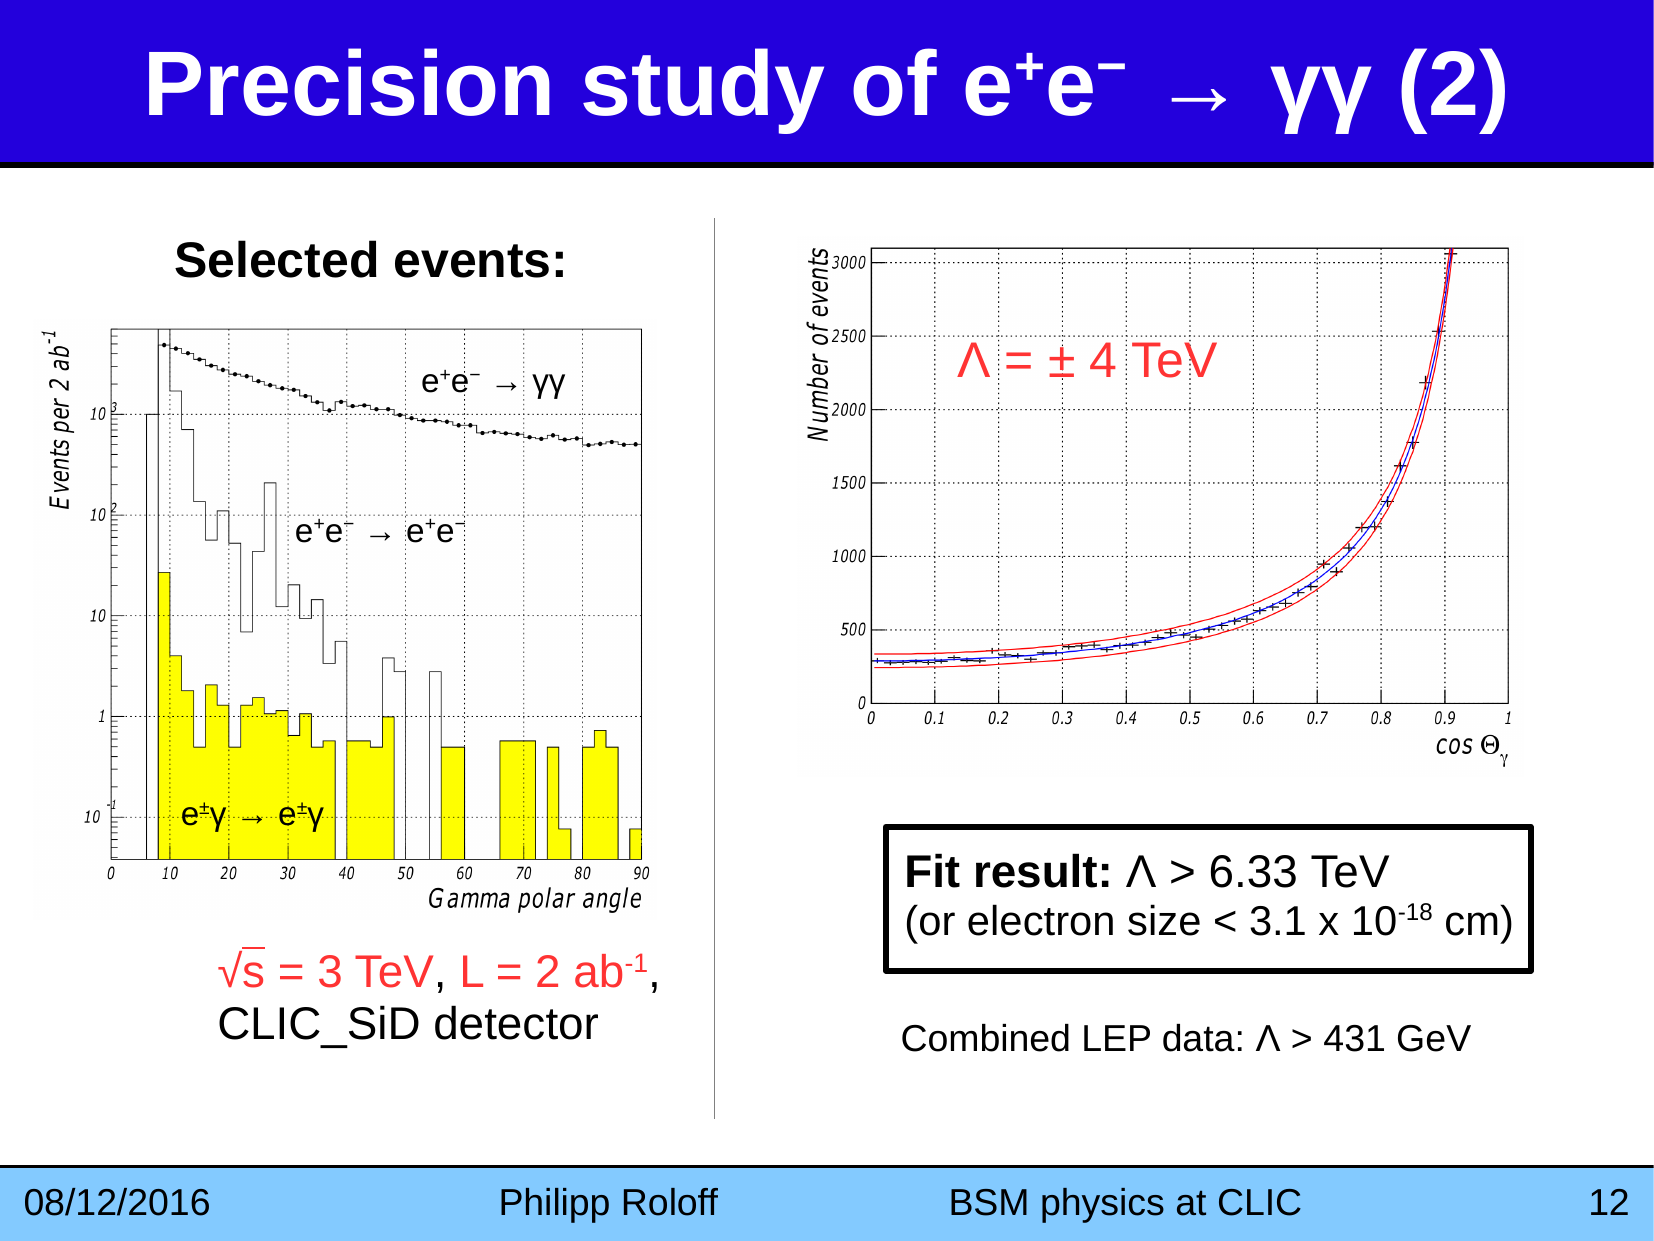

# Precision study of e+e− → γγ (2)
Selected events:
Λ = ± 4 TeV
e+e− → γγ
e+e− → e+e−
e±γ → e±γ
Fit result: Λ > 6.33 TeV
(or electron size < 3.1 x 10-18 cm)
√s = 3 TeV, L = 2 ab-1,
CLIC_SiD detector
Combined LEP data: Λ > 431 GeV
12